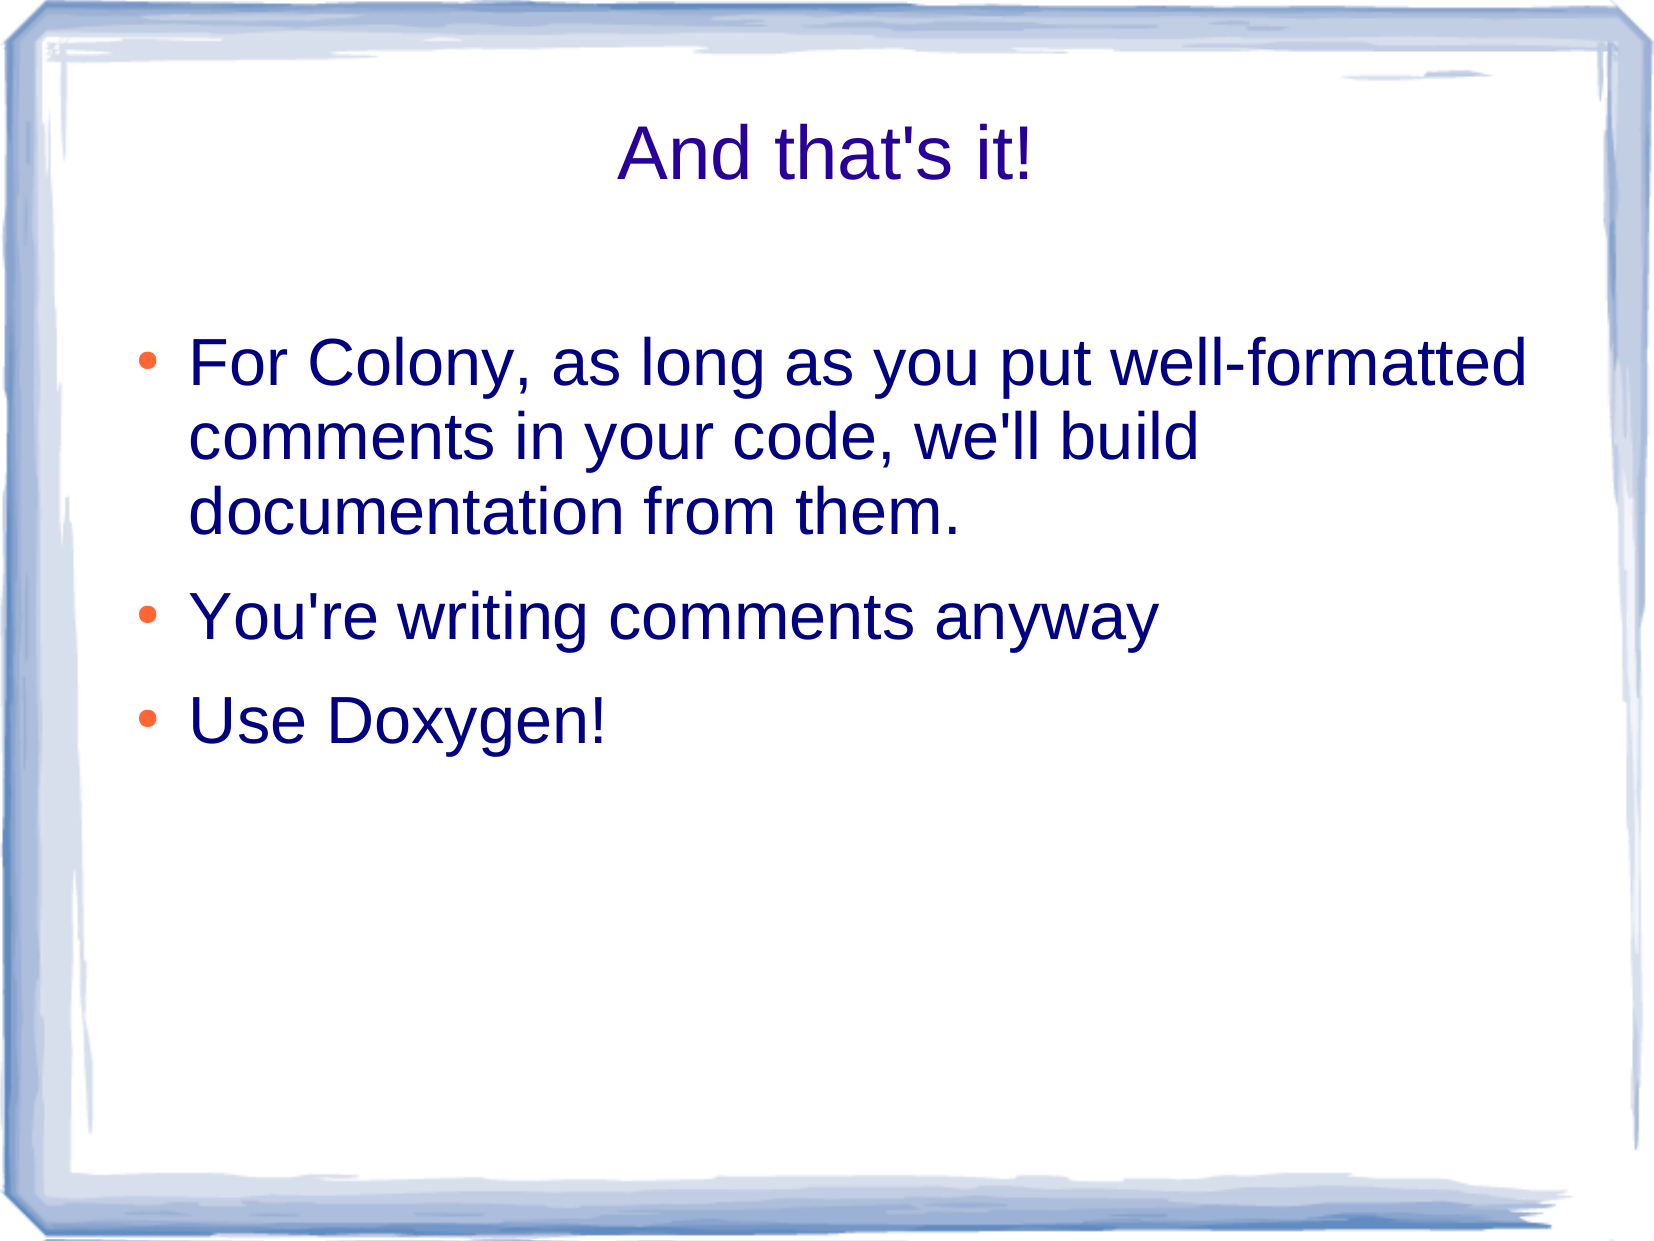

# And that's it!
For Colony, as long as you put well-formatted comments in your code, we'll build documentation from them.
You're writing comments anyway
Use Doxygen!